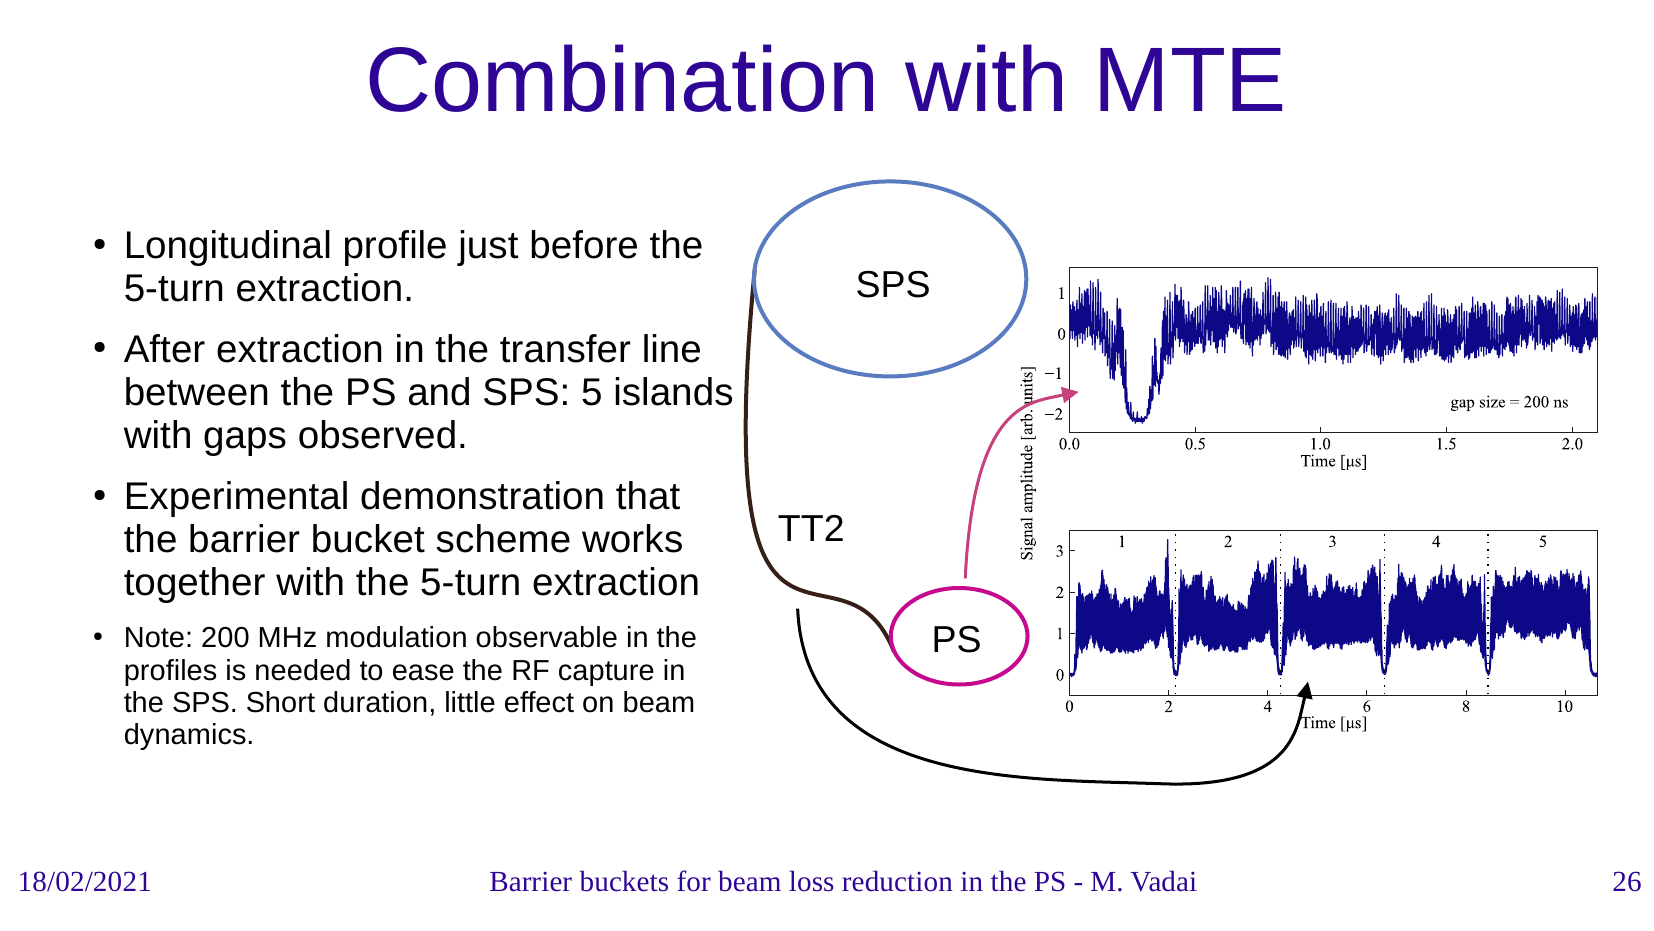

# Combination with MTE
Longitudinal profile just before the 5-turn extraction.
After extraction in the transfer line between the PS and SPS: 5 islands with gaps observed.
Experimental demonstration that the barrier bucket scheme works together with the 5-turn extraction
Note: 200 MHz modulation observable in the profiles is needed to ease the RF capture in the SPS. Short duration, little effect on beam dynamics.
SPS
TT2
PS
18/02/2021
Barrier buckets for beam loss reduction in the PS - M. Vadai
26